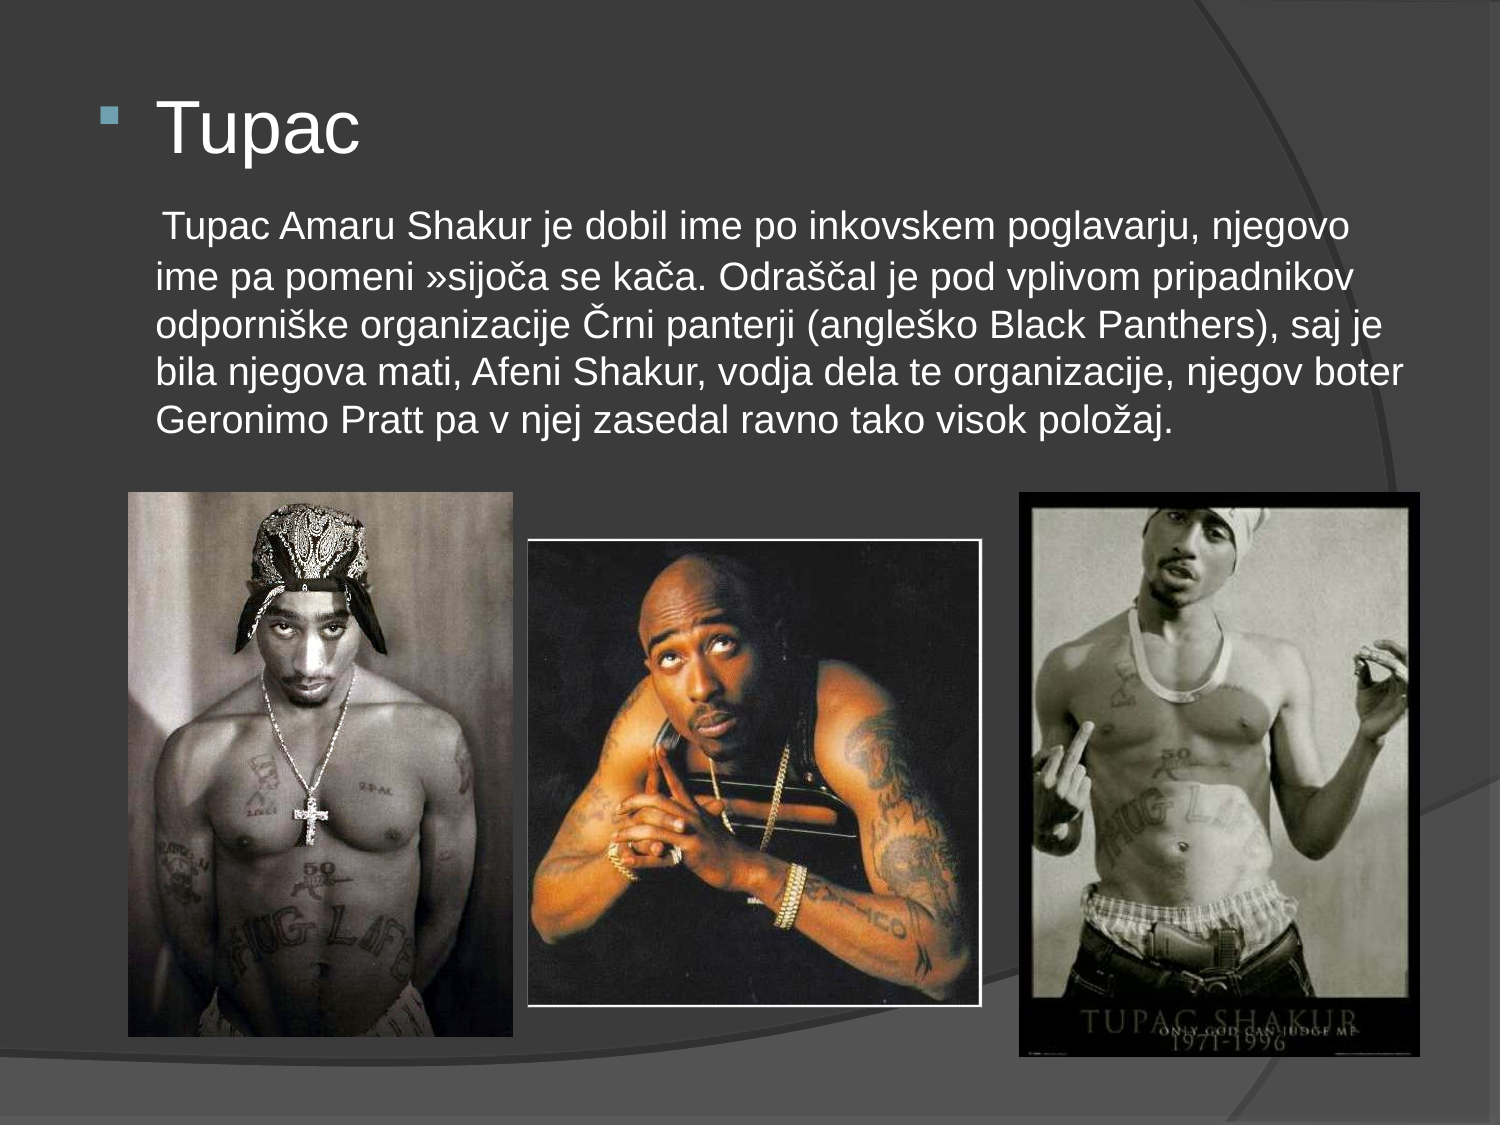

# Tupac
 Tupac Amaru Shakur je dobil ime po inkovskem poglavarju, njegovo ime pa pomeni »sijoča se kača. Odraščal je pod vplivom pripadnikov odporniške organizacije Črni panterji (angleško Black Panthers), saj je bila njegova mati, Afeni Shakur, vodja dela te organizacije, njegov boter Geronimo Pratt pa v njej zasedal ravno tako visok položaj.